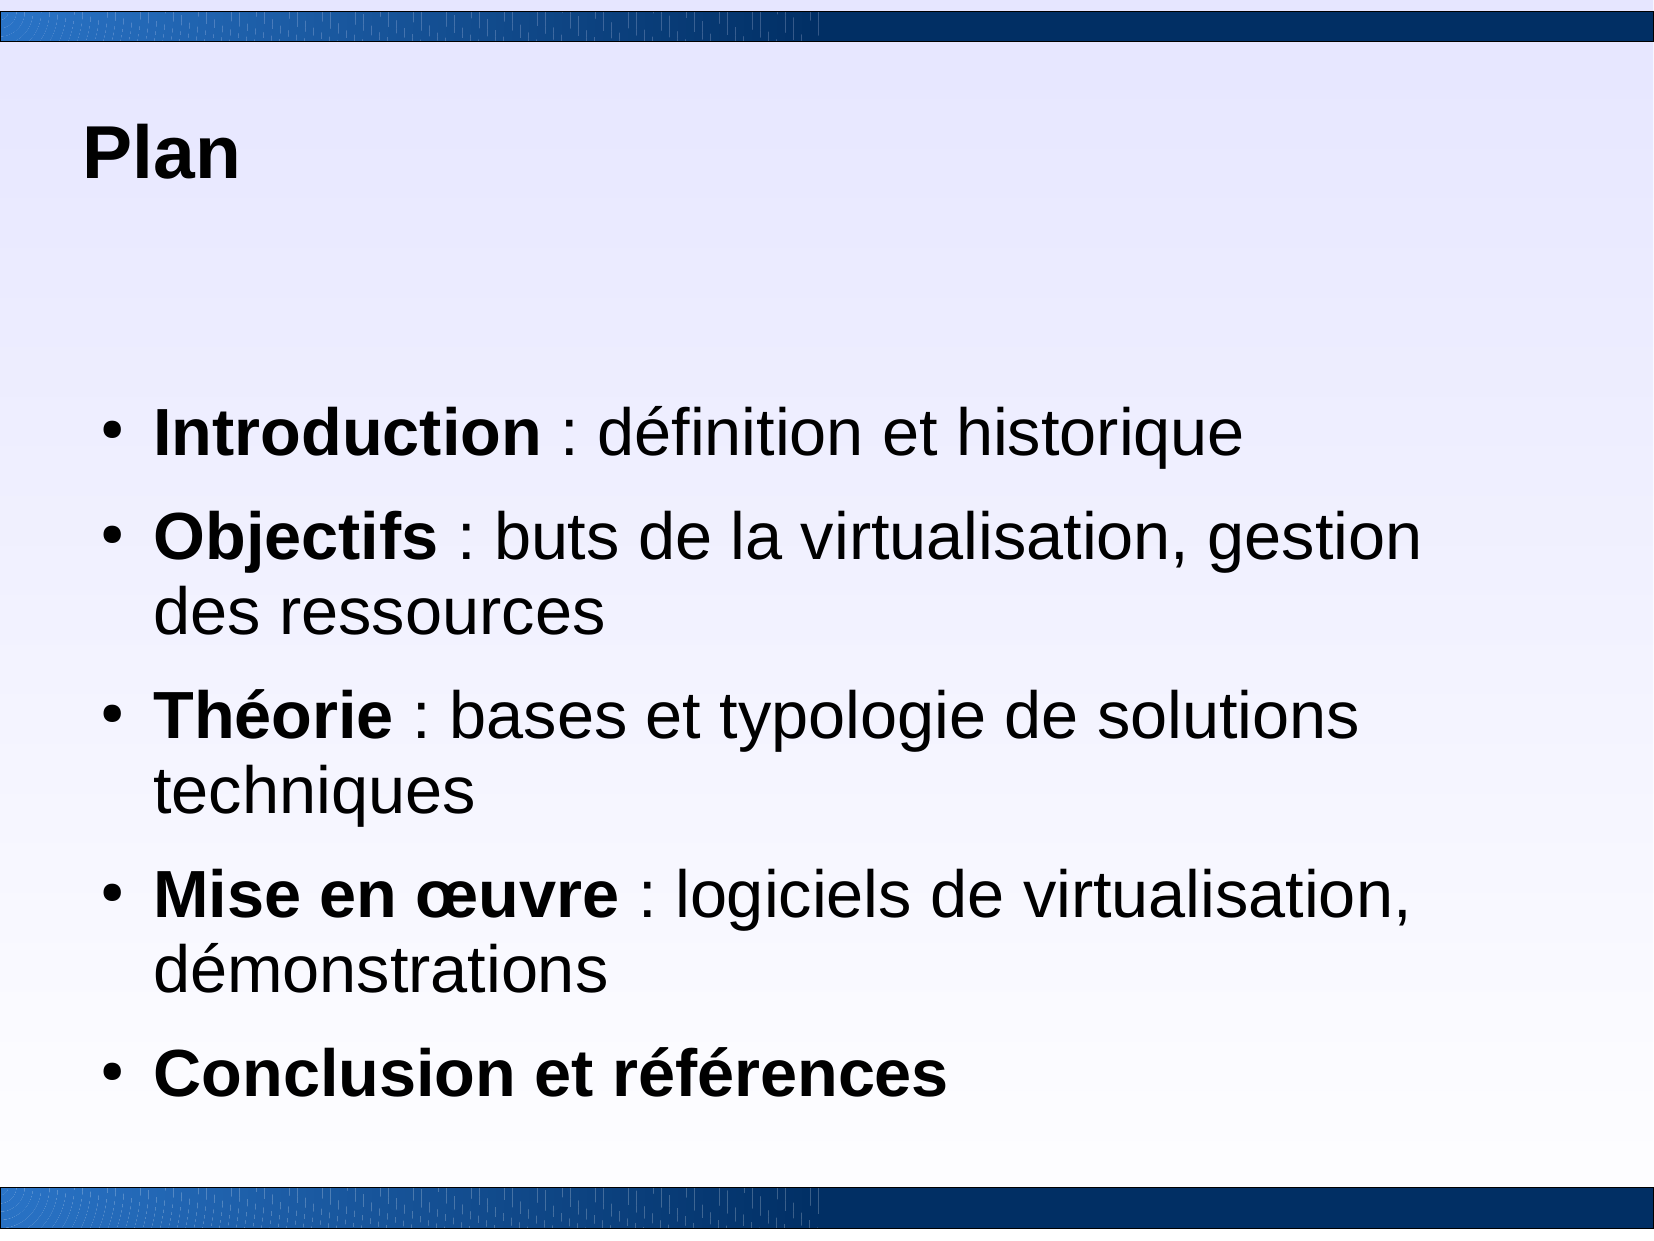

# Plan
Introduction : définition et historique
Objectifs : buts de la virtualisation, gestion
des ressources
Théorie : bases et typologie de solutions techniques
Mise en œuvre : logiciels de virtualisation, démonstrations
Conclusion et références